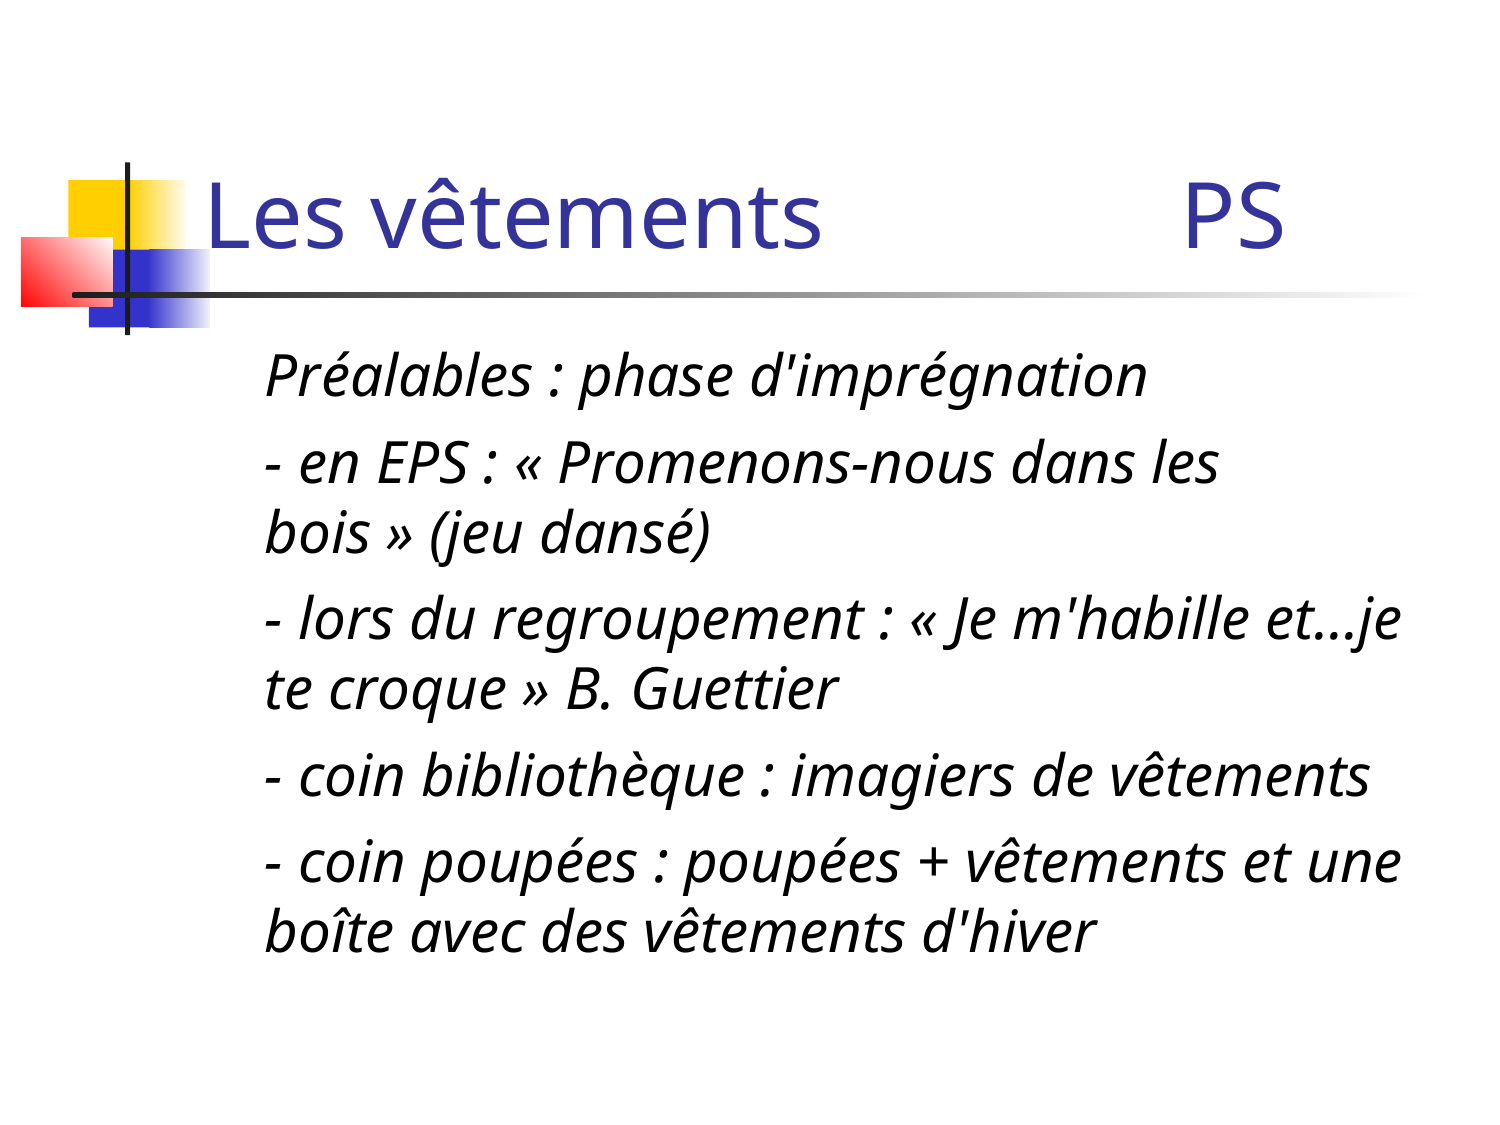

# Les vêtements PS
Préalables : phase d'imprégnation
- en EPS : « Promenons-nous dans les bois » (jeu dansé)
- lors du regroupement : « Je m'habille et...je te croque » B. Guettier
- coin bibliothèque : imagiers de vêtements
- coin poupées : poupées + vêtements et une boîte avec des vêtements d'hiver